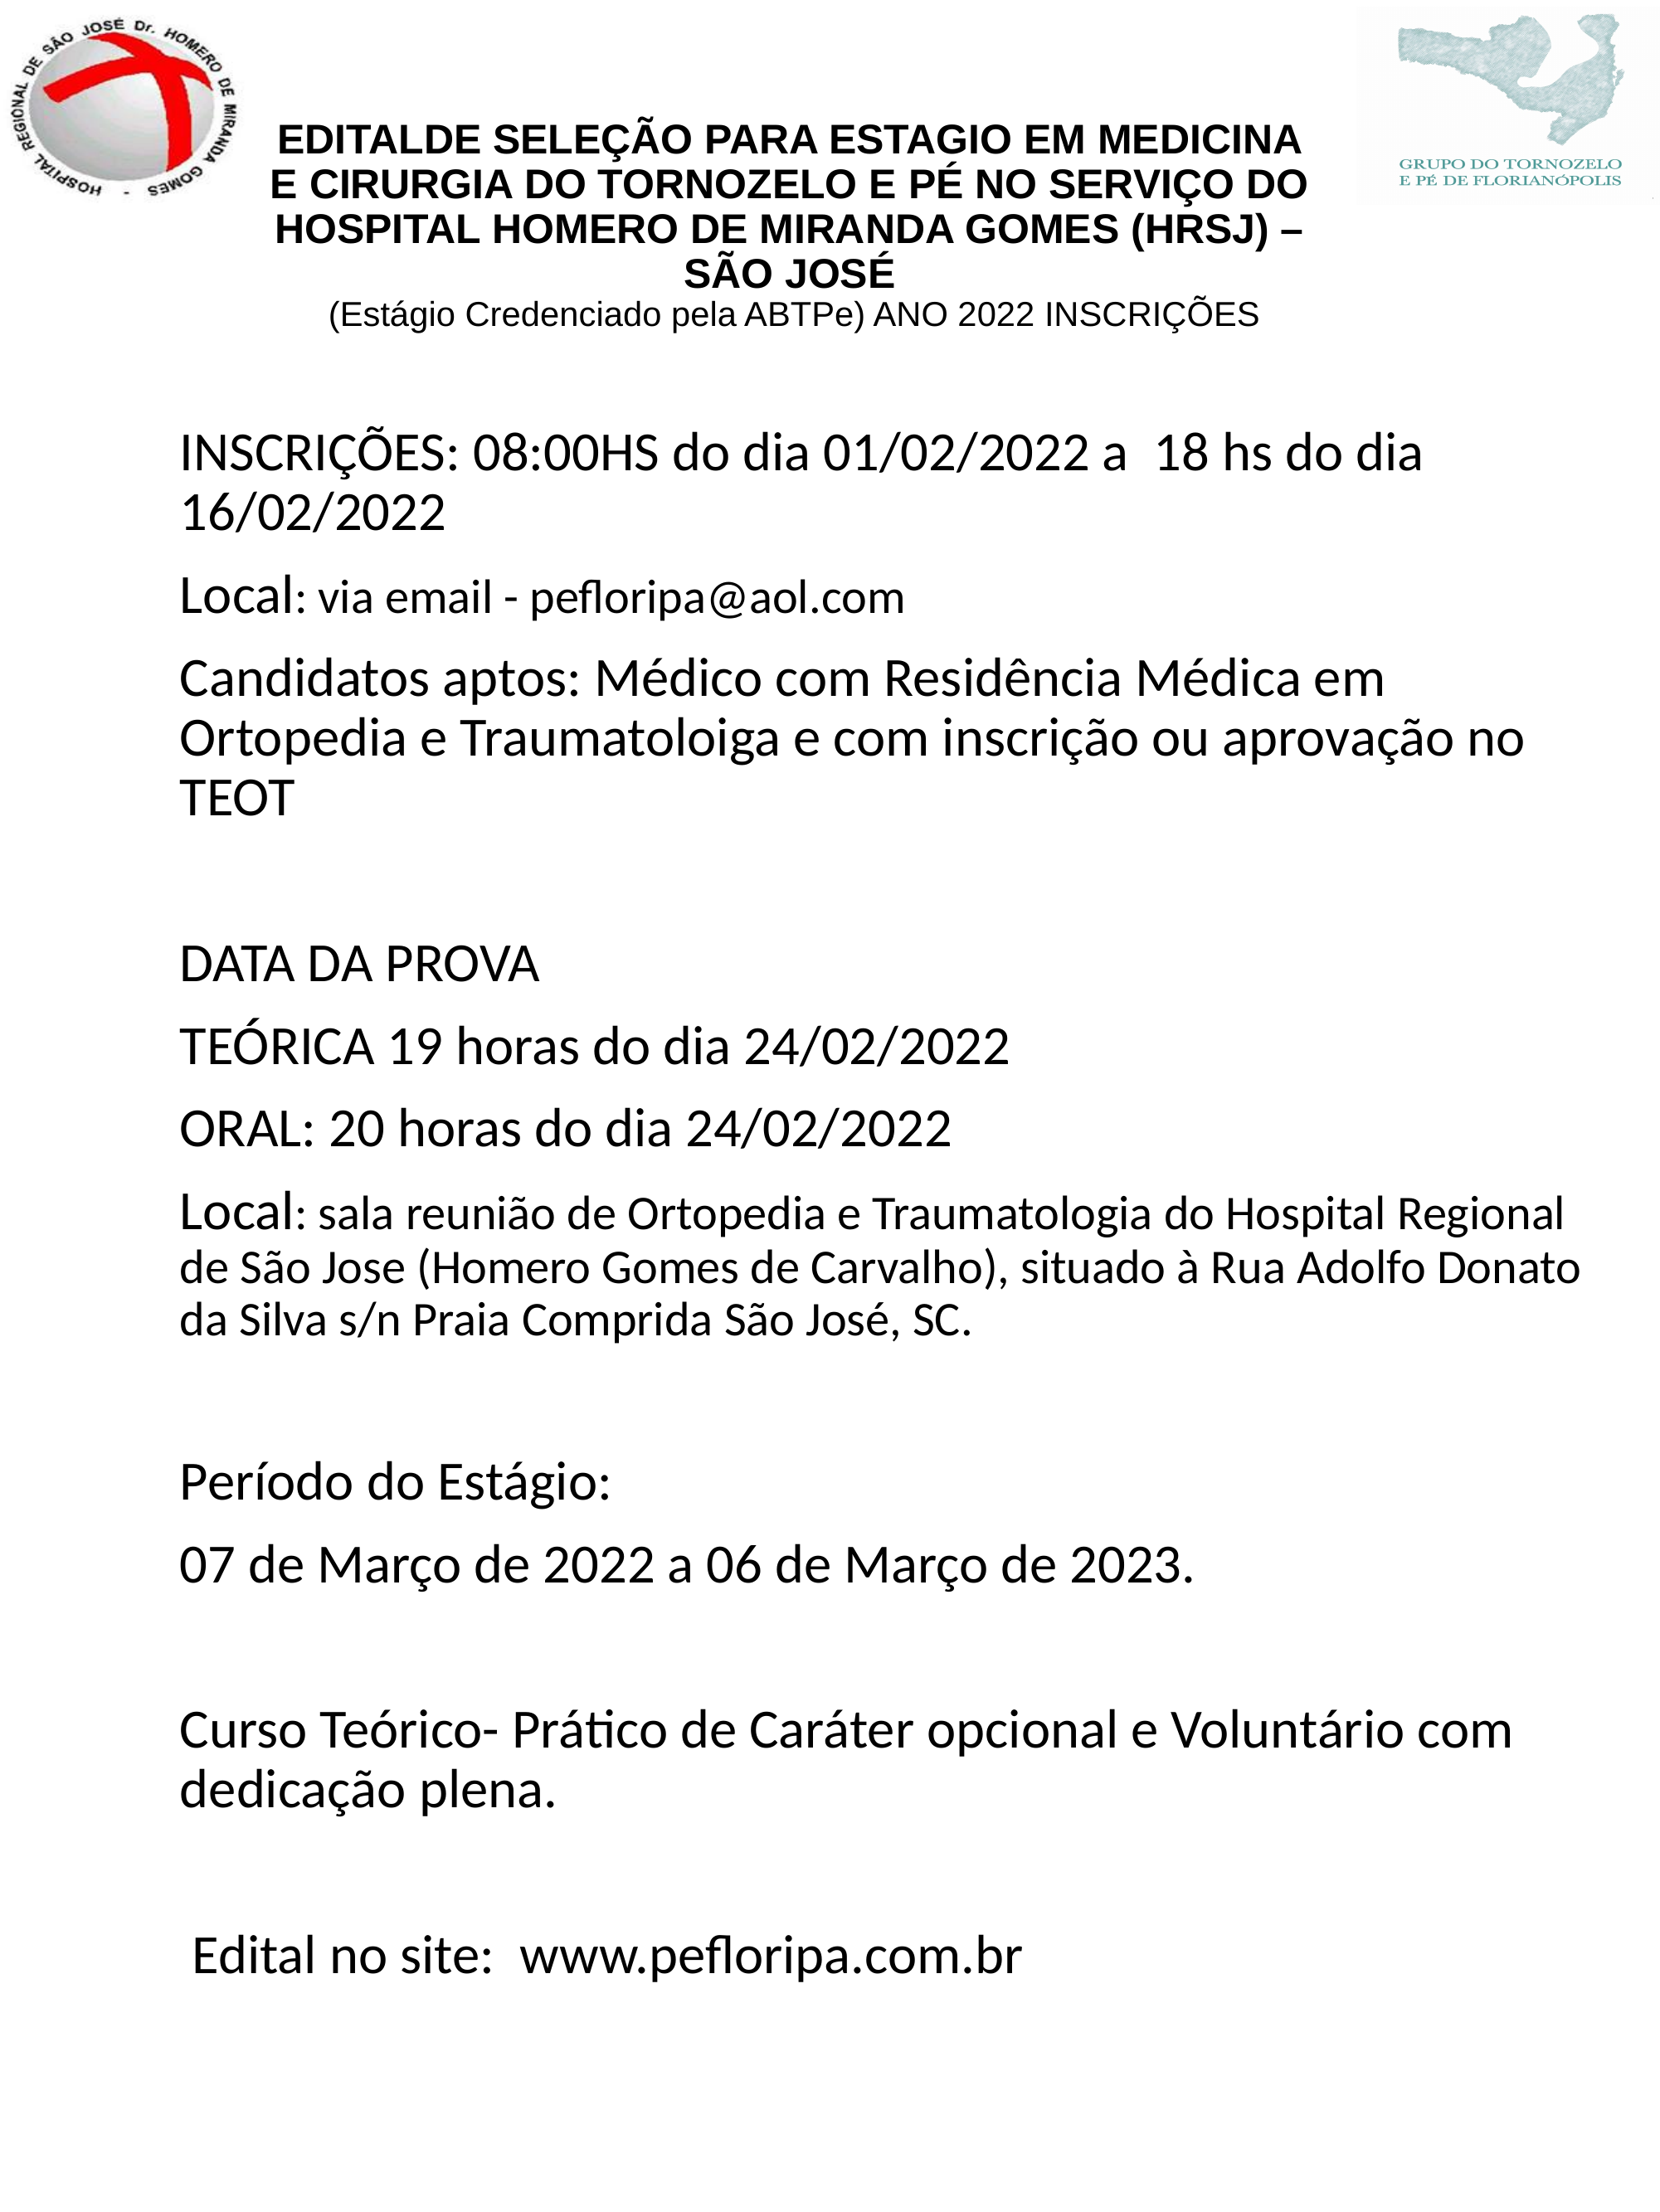

# EDITALDE SELEÇÃO PARA ESTAGIO EM MEDICINA E CIRURGIA DO TORNOZELO E PÉ NO SERVIÇO DO HOSPITAL HOMERO DE MIRANDA GOMES (HRSJ) – SÃO JOSÉ (Estágio Credenciado pela ABTPe) ANO 2022 INSCRIÇÕES
INSCRIÇÕES: 08:00HS do dia 01/02/2022 a 18 hs do dia 16/02/2022
Local: via email - pefloripa@aol.com
Candidatos aptos: Médico com Residência Médica em Ortopedia e Traumatoloiga e com inscrição ou aprovação no TEOT
DATA DA PROVA
TEÓRICA 19 horas do dia 24/02/2022
ORAL: 20 horas do dia 24/02/2022
Local: sala reunião de Ortopedia e Traumatologia do Hospital Regional de São Jose (Homero Gomes de Carvalho), situado à Rua Adolfo Donato da Silva s/n Praia Comprida São José, SC.
Período do Estágio:
07 de Março de 2022 a 06 de Março de 2023.
Curso Teórico- Prático de Caráter opcional e Voluntário com dedicação plena.
 Edital no site: www.pefloripa.com.br